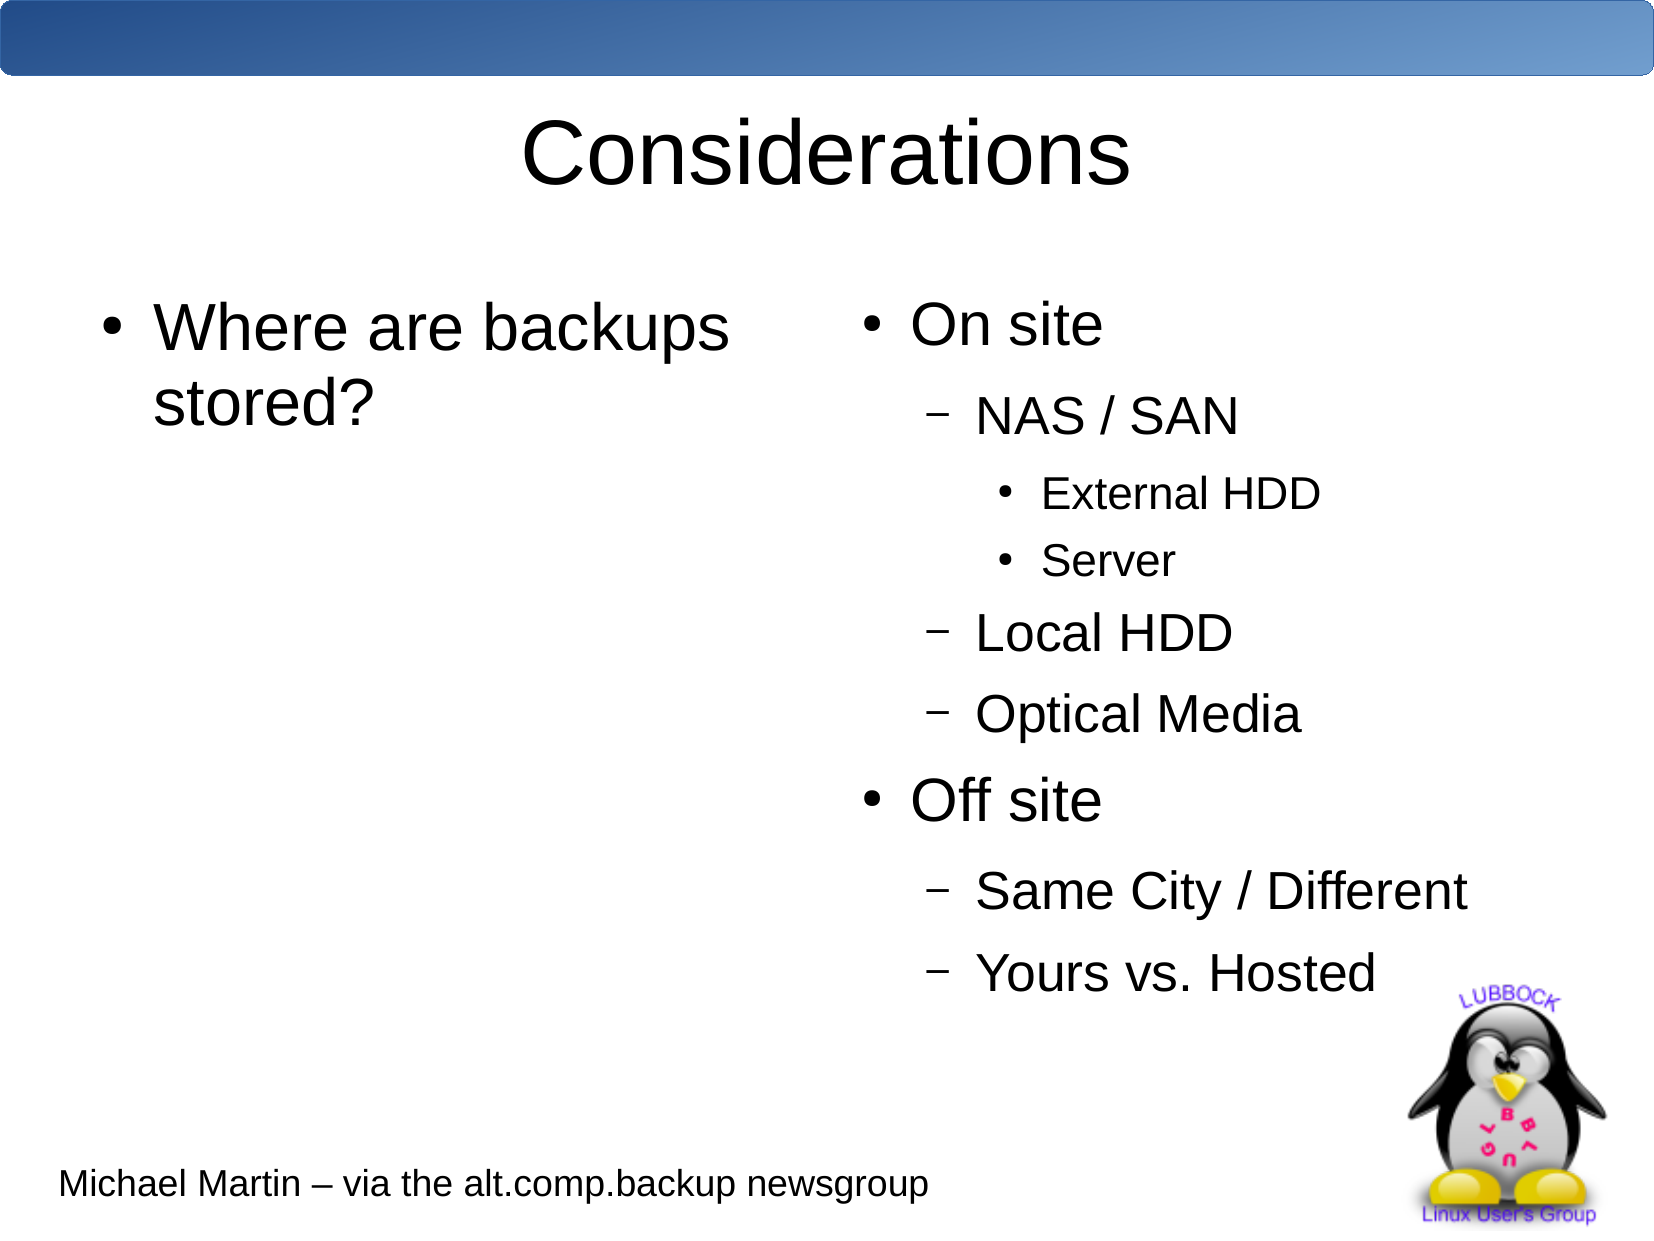

# Considerations
Where are backups stored?
On site
NAS / SAN
External HDD
Server
Local HDD
Optical Media
Off site
Same City / Different
Yours vs. Hosted
Michael Martin – via the alt.comp.backup newsgroup